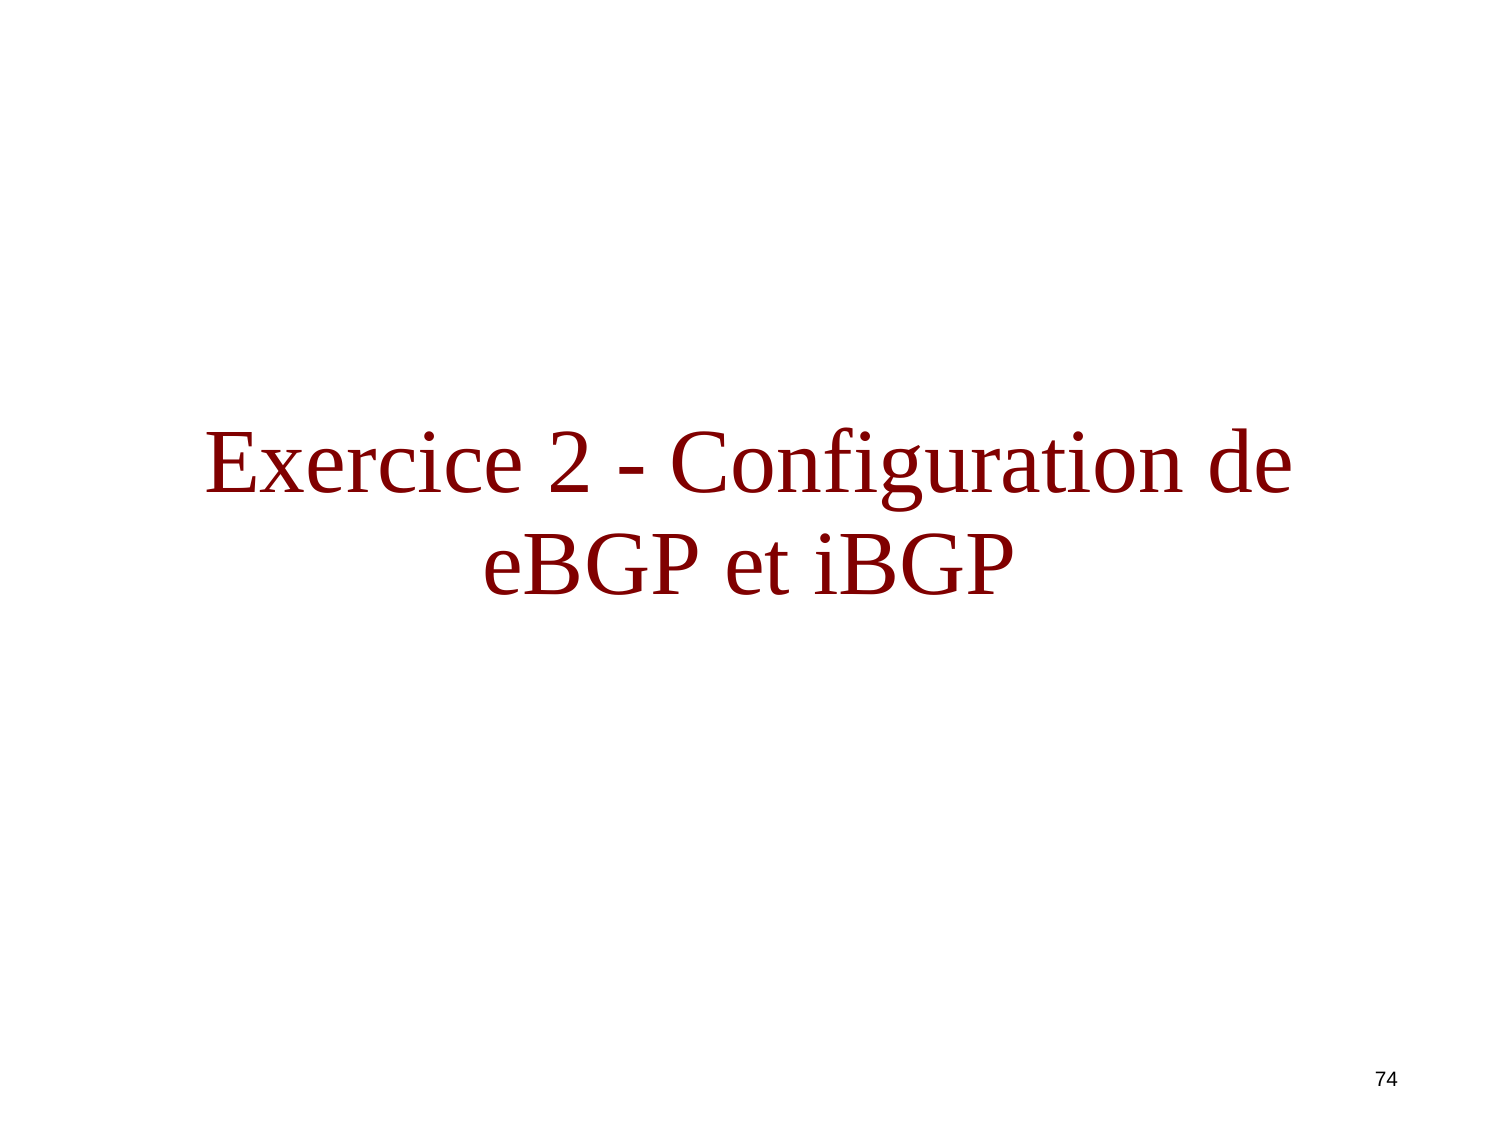

# Exercice 2 - Configuration de eBGP et iBGP